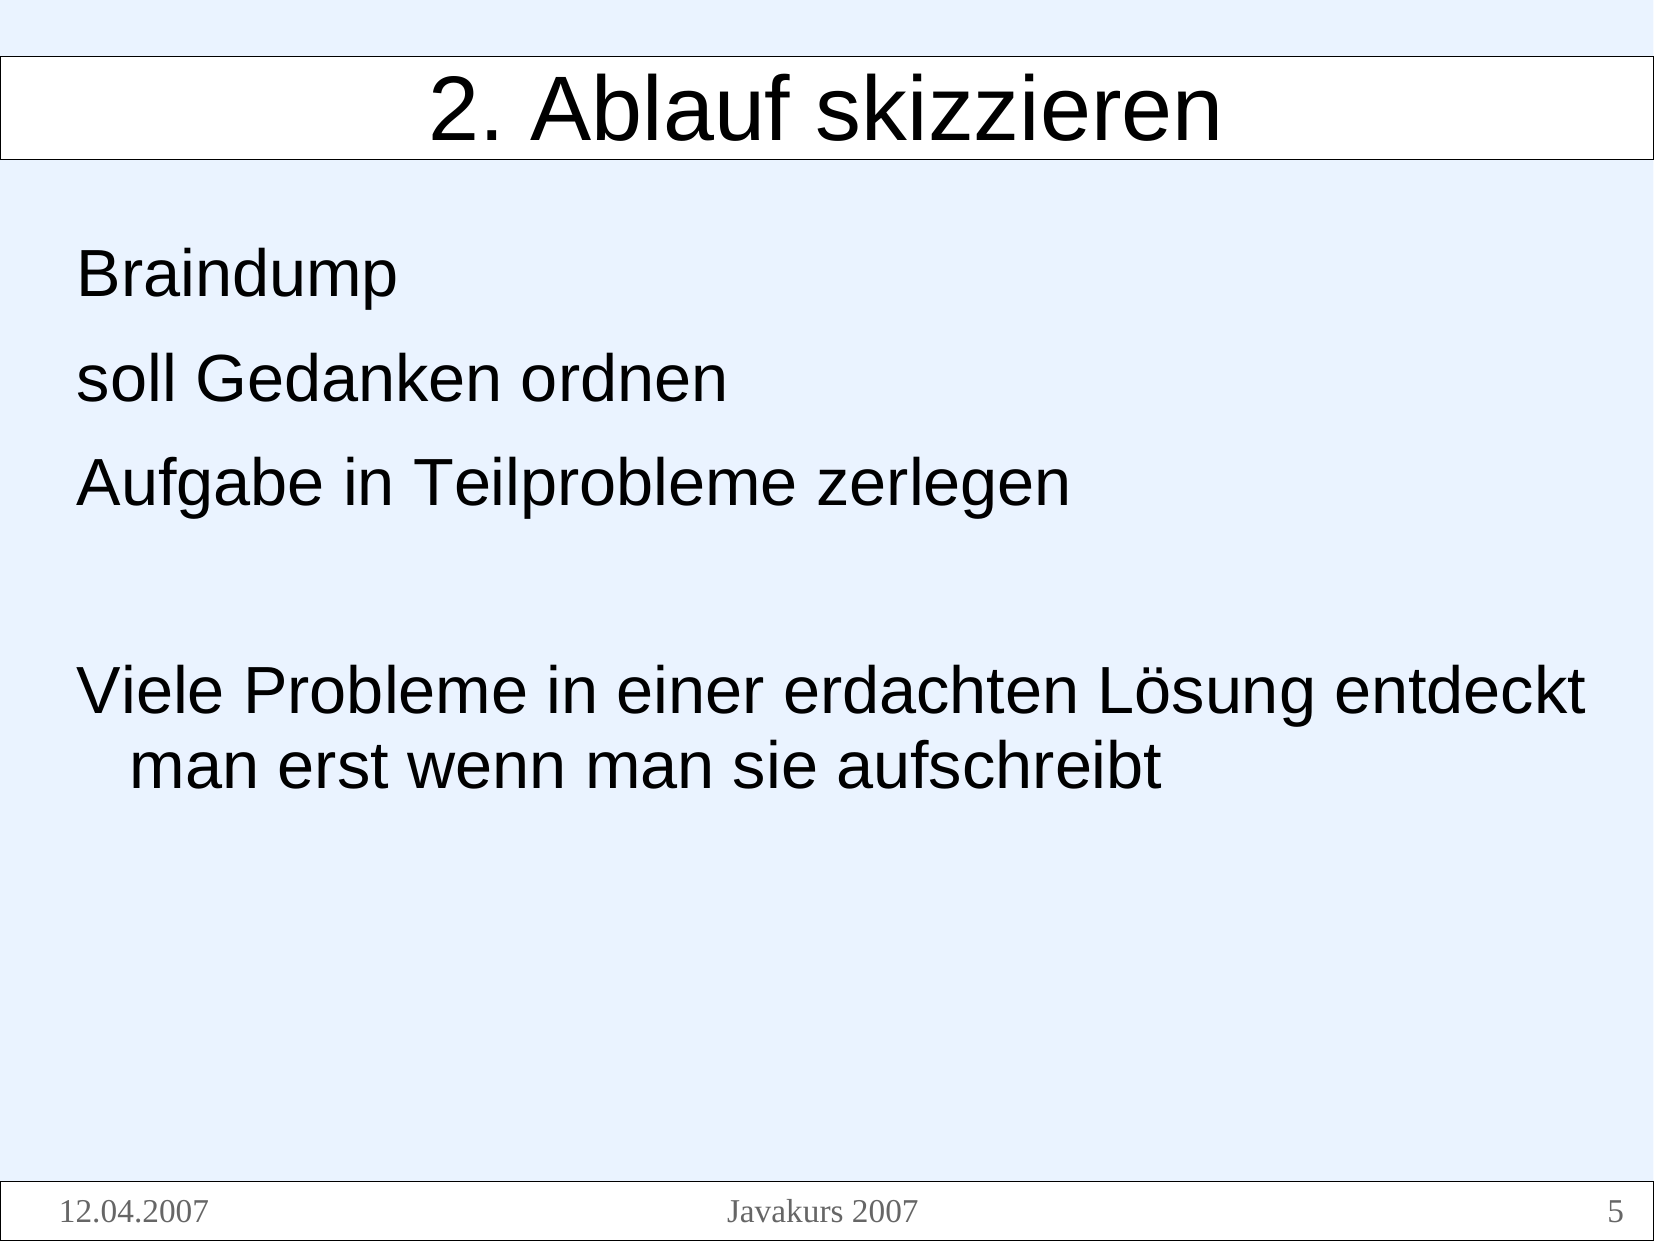

# 2. Ablauf skizzieren
Braindump
soll Gedanken ordnen
Aufgabe in Teilprobleme zerlegen
Viele Probleme in einer erdachten Lösung entdeckt man erst wenn man sie aufschreibt
12.04.2007
Javakurs 2007
5